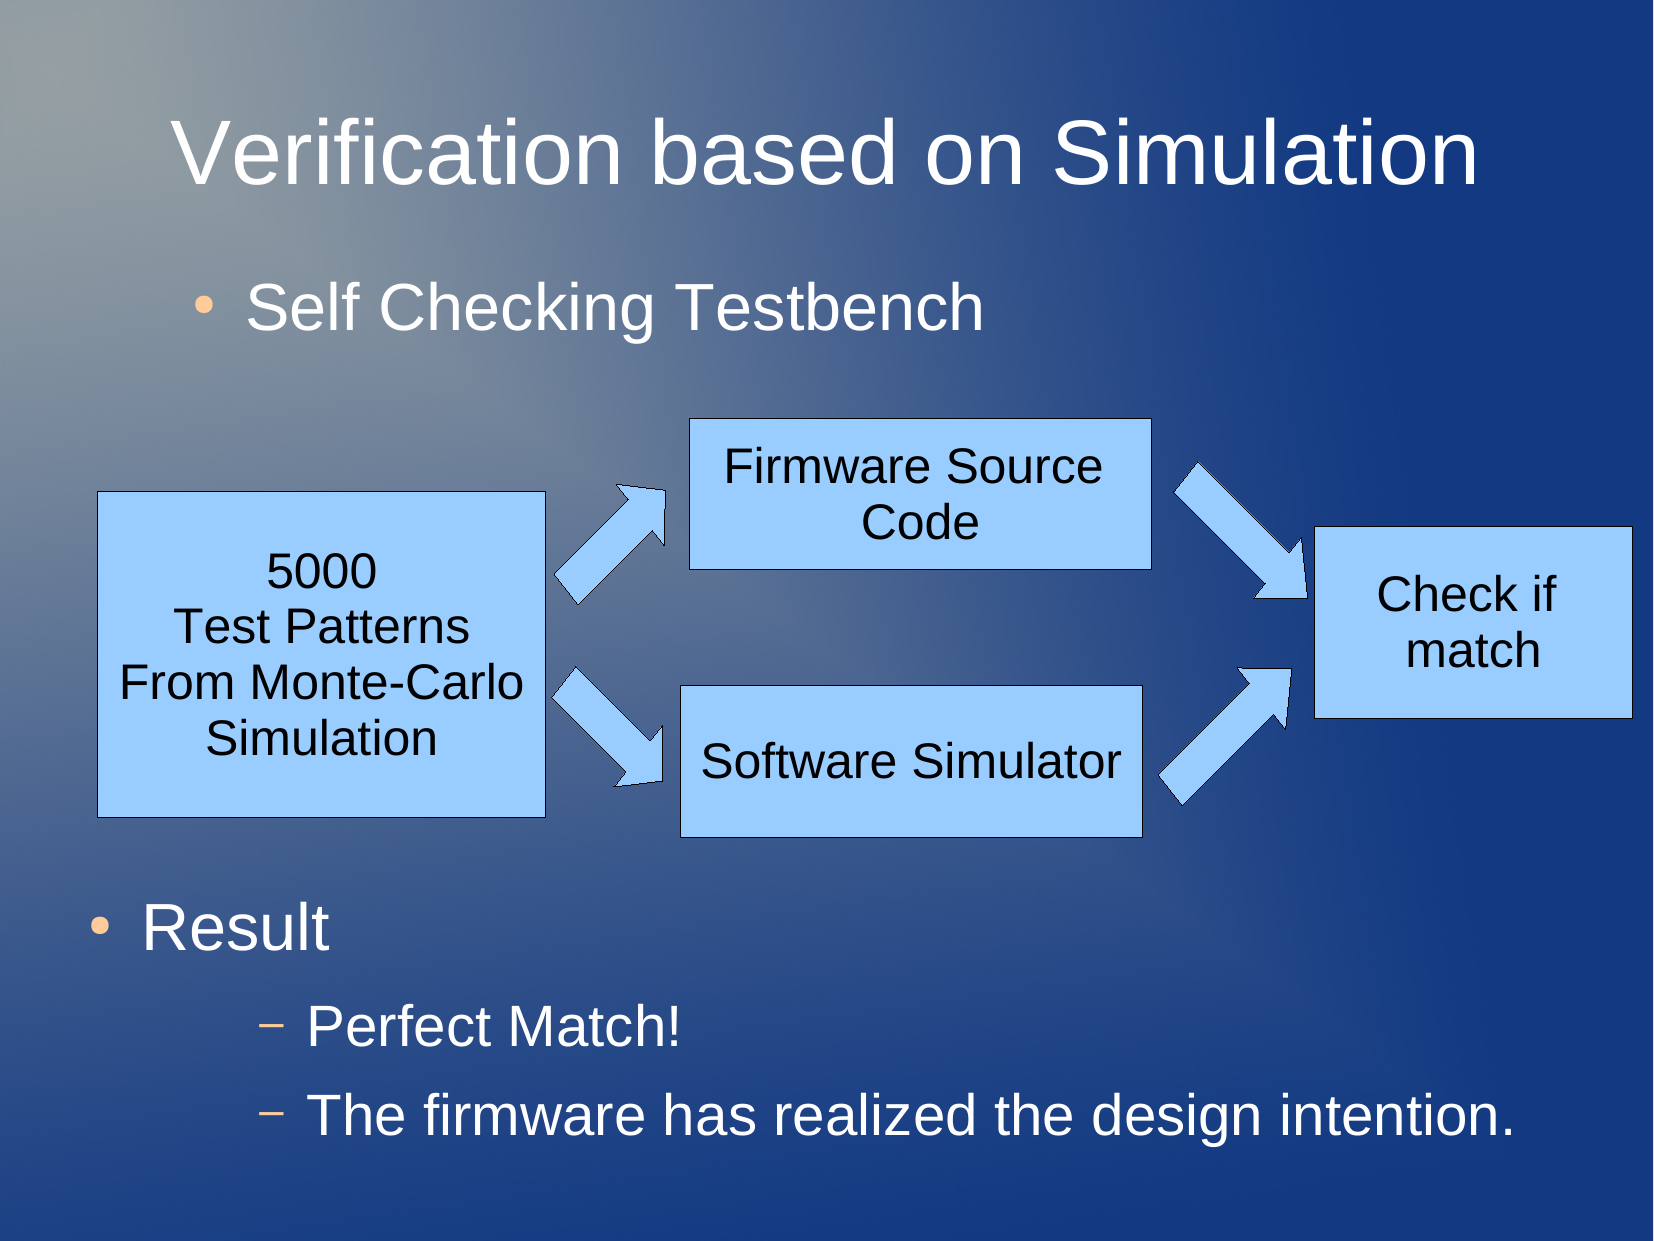

# Verification based on Simulation
Self Checking Testbench
Firmware Source
Code
5000
Test Patterns
From Monte-Carlo
Simulation
Check if
match
Software Simulator
Result
Perfect Match!
The firmware has realized the design intention.